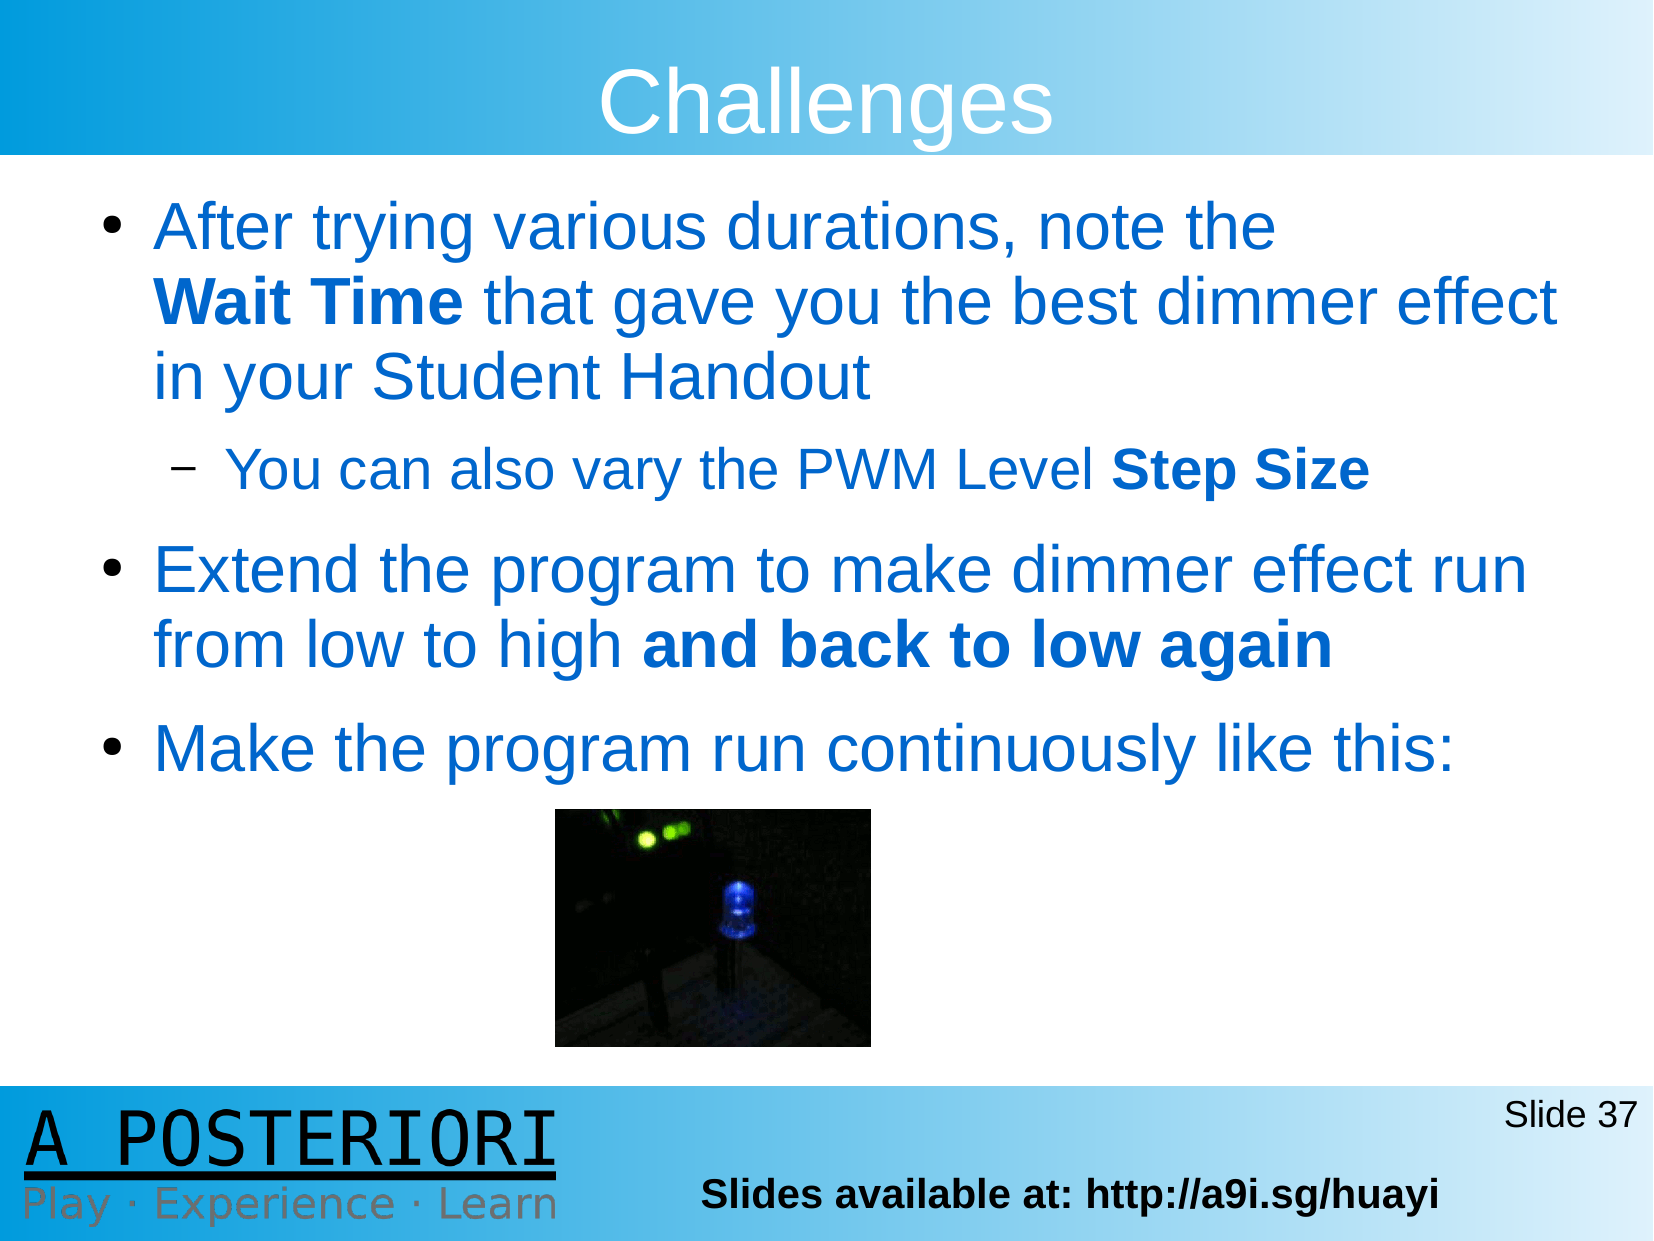

# Challenges
After trying various durations, note the
Wait Time that gave you the best dimmer effect in your Student Handout
You can also vary the PWM Level Step Size
Extend the program to make dimmer effect run from low to high and back to low again
Make the program run continuously like this: